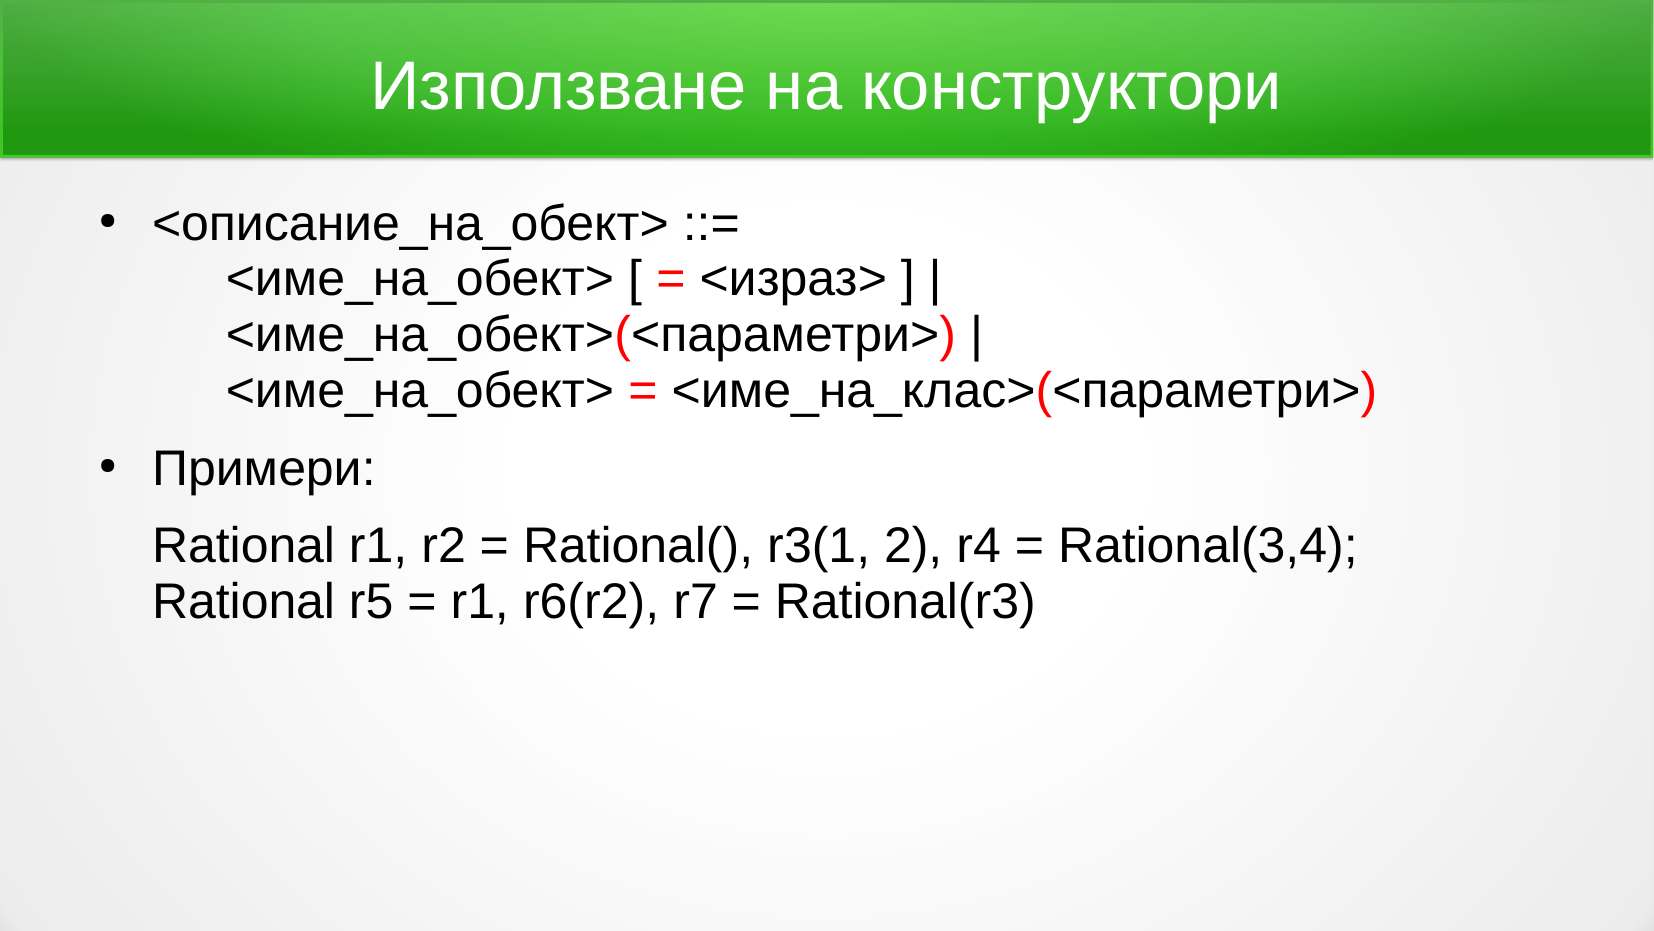

# Използване на конструктори
<описание_на_обект> ::=
	<име_на_обект> [ = <израз> ] |
	<име_на_обект>(<параметри>) |
	<име_на_обект> = <име_на_клас>(<параметри>)
Примери:
Rational r1, r2 = Rational(), r3(1, 2), r4 = Rational(3,4);
Rational r5 = r1, r6(r2), r7 = Rational(r3)